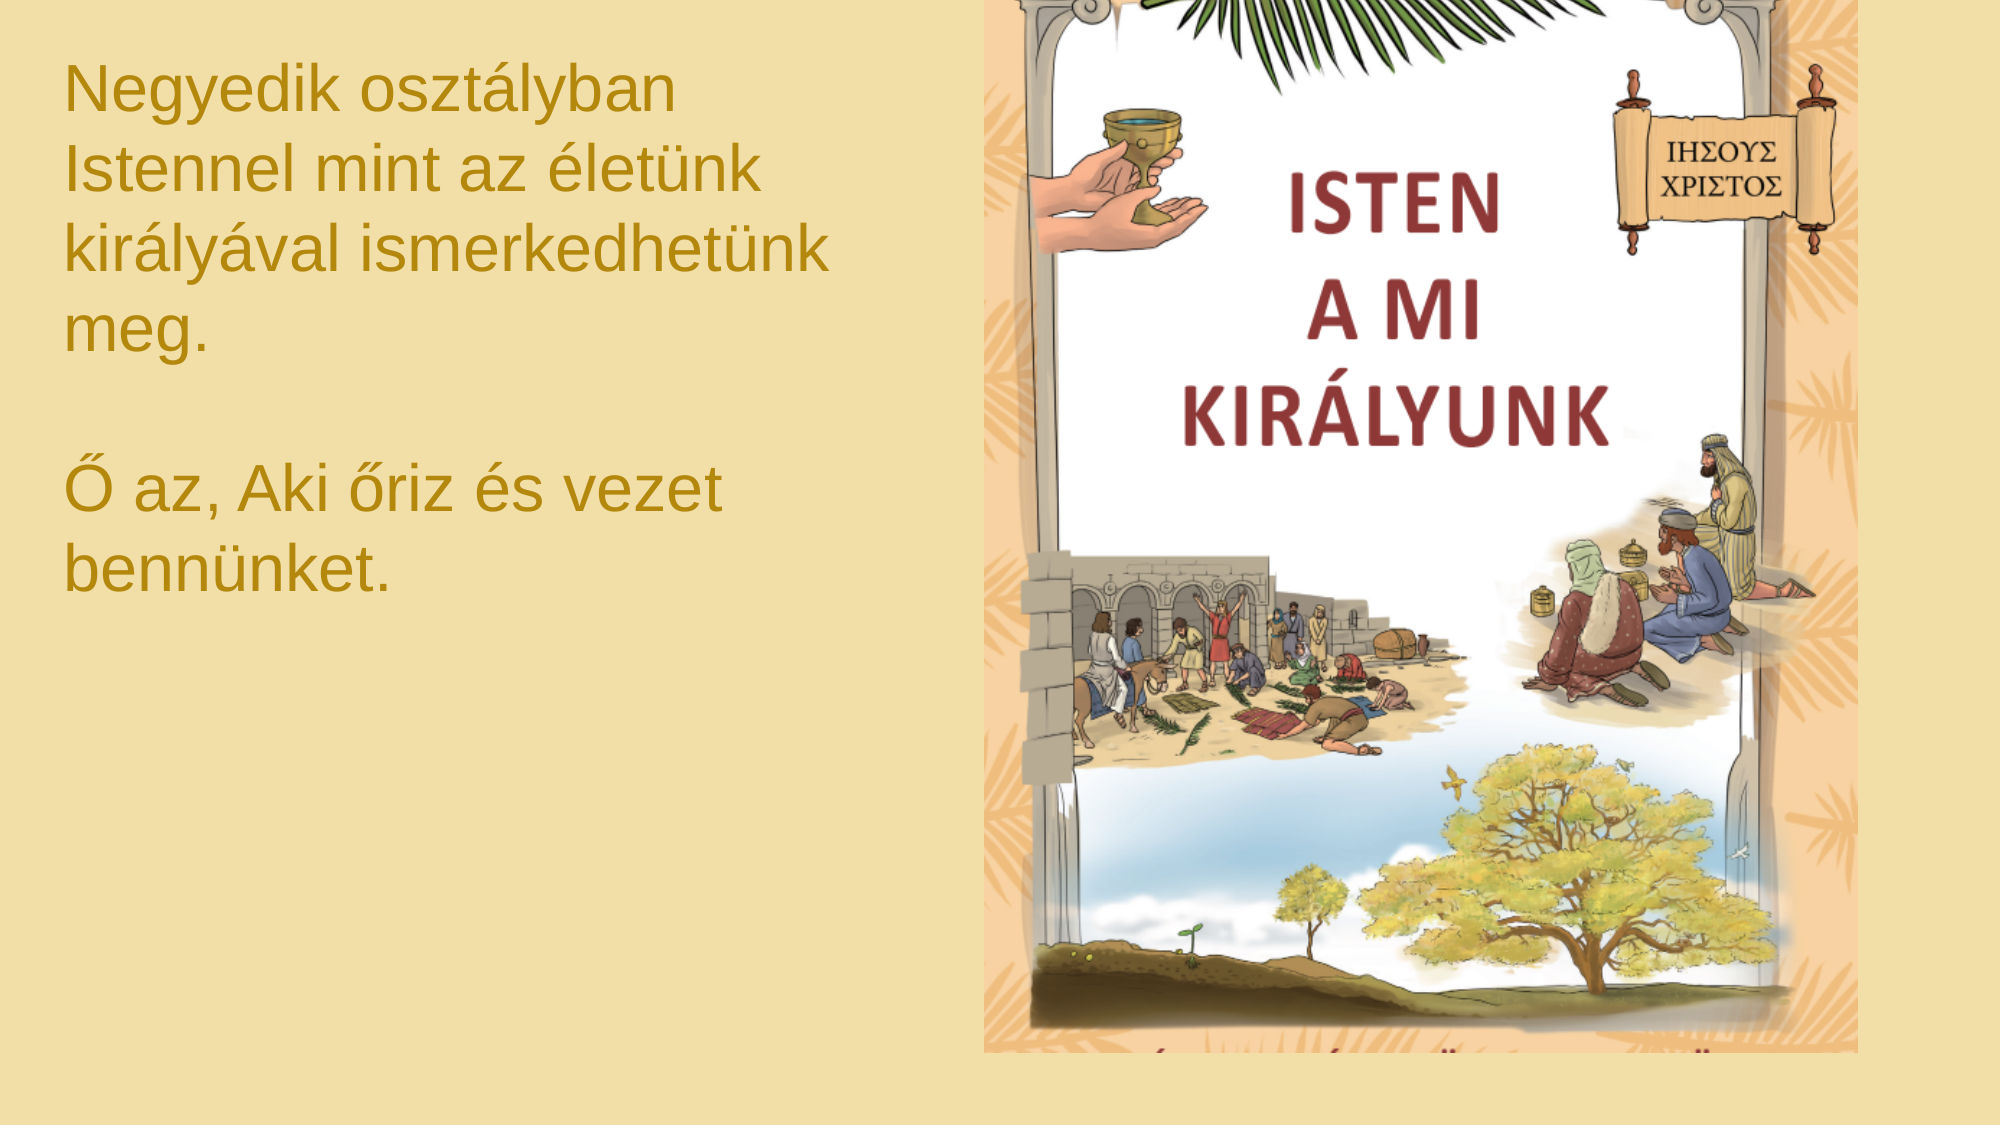

Negyedik osztályban Istennel mint az életünk királyával ismerkedhetünk meg.
Ő az, Aki őriz és vezet bennünket.